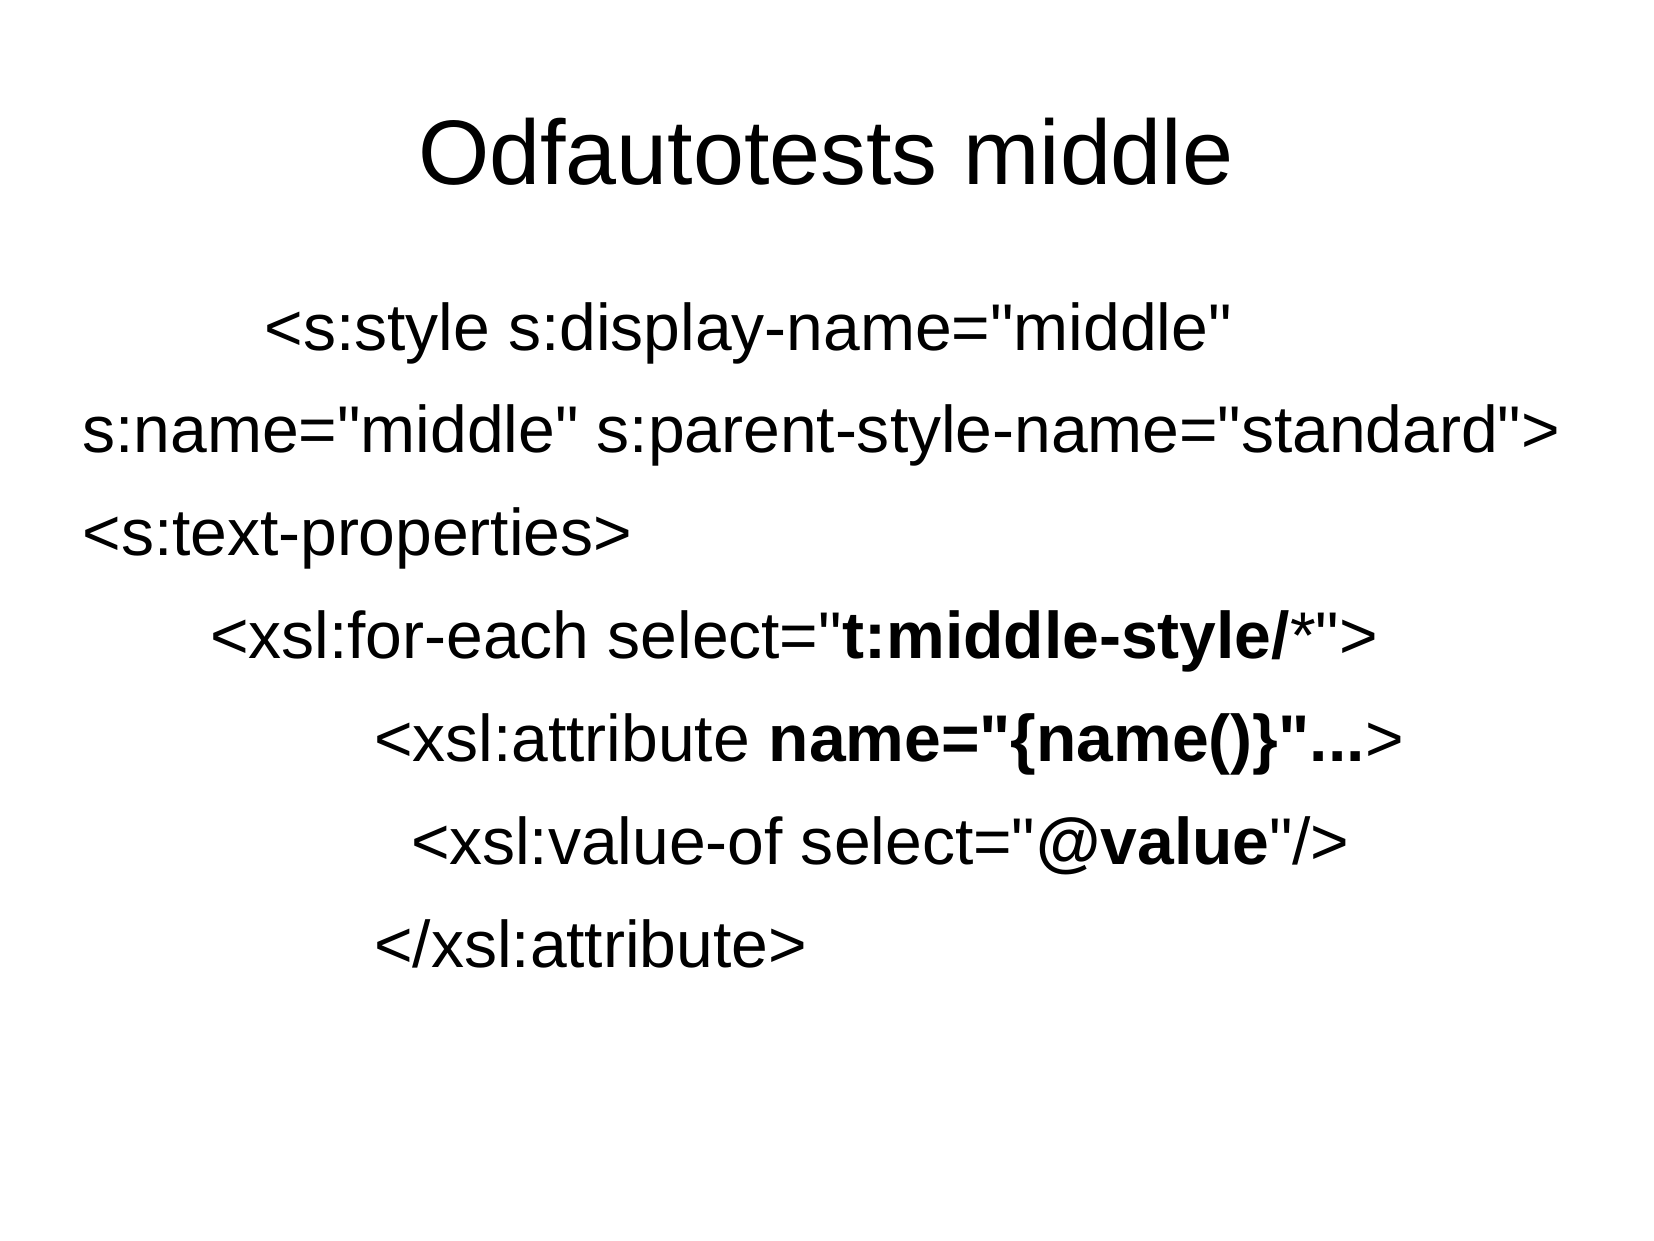

# Odfautotests middle
 <s:style s:display-name="middle"
s:name="middle" s:parent-style-name="standard">
<s:text-properties>
 <xsl:for-each select="t:middle-style/*">
 <xsl:attribute name="{name()}"...>
 <xsl:value-of select="@value"/>
 </xsl:attribute>